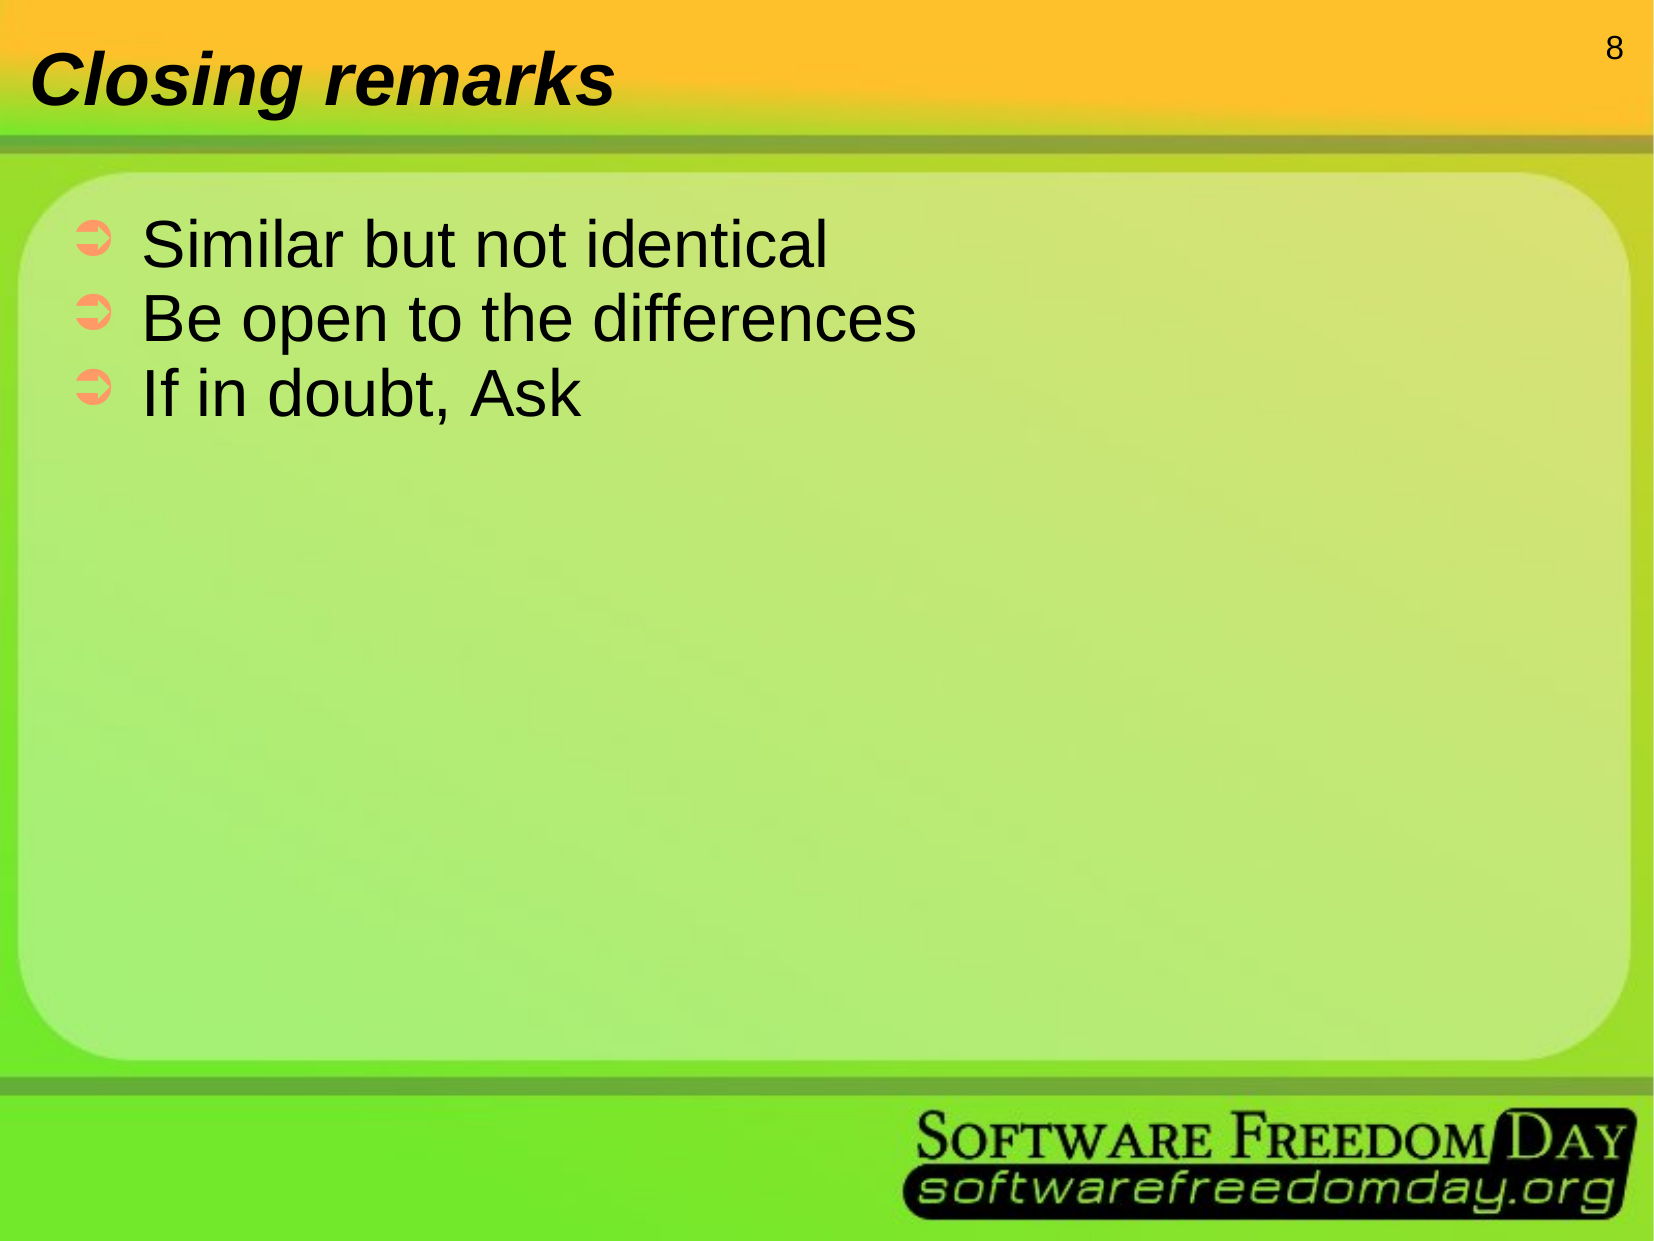

# Closing remarks
Similar but not identical
Be open to the differences
If in doubt, Ask